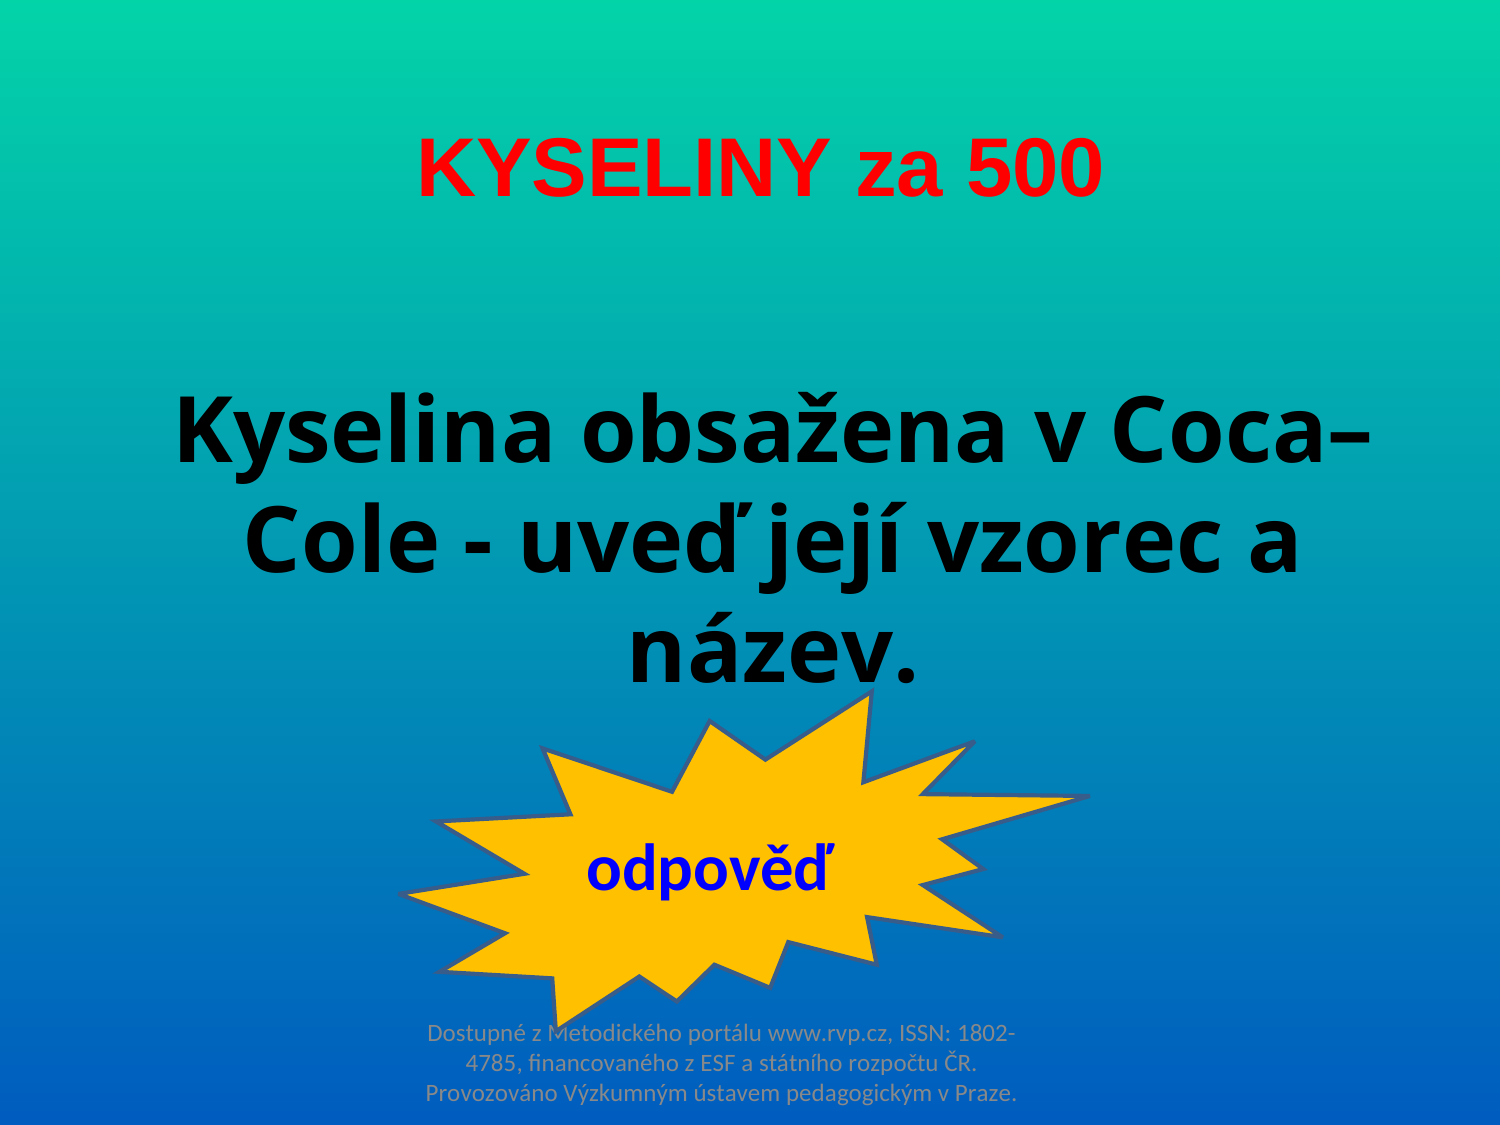

KYSELINY za 500
Kyselina obsažena v Coca–Cole - uveď její vzorec a název.
odpověď
Dostupné z Metodického portálu www.rvp.cz, ISSN: 1802-4785, financovaného z ESF a státního rozpočtu ČR. Provozováno Výzkumným ústavem pedagogickým v Praze.